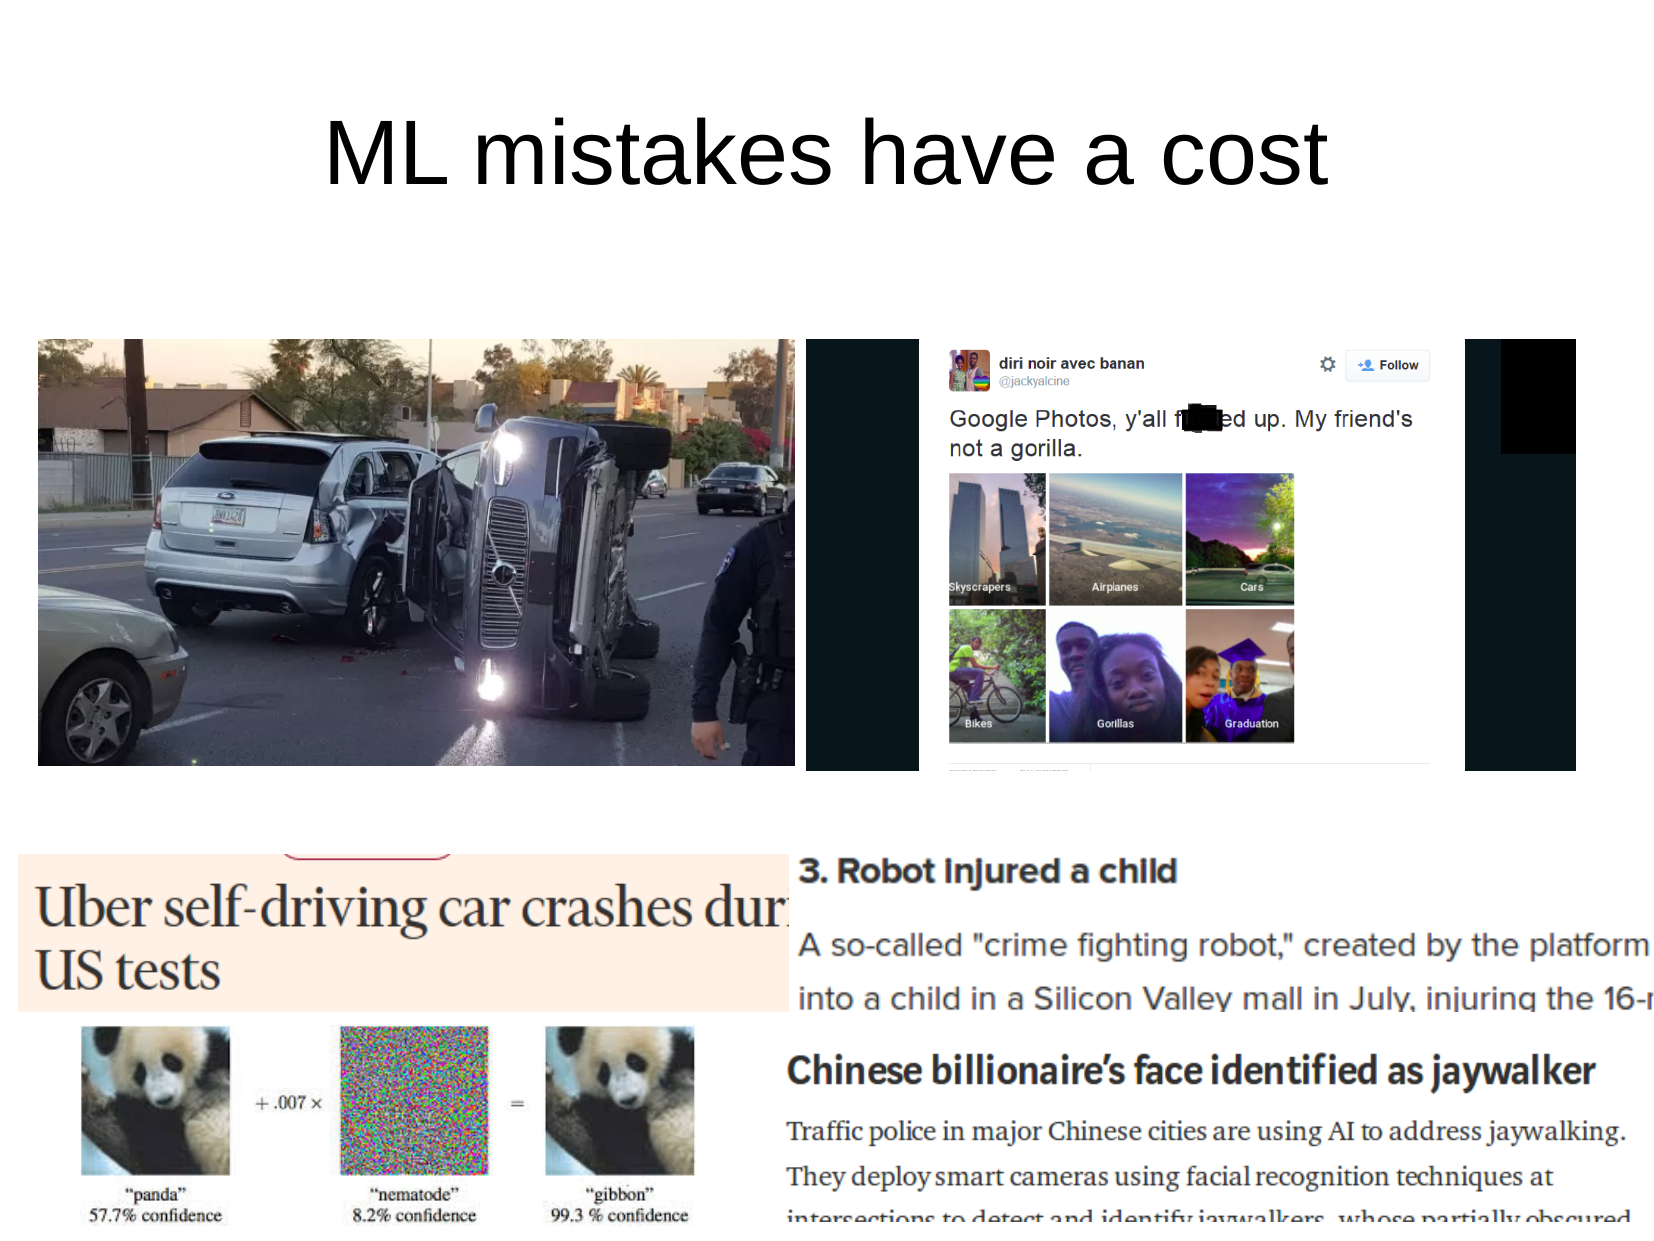

# ML mistakes have a cost
7